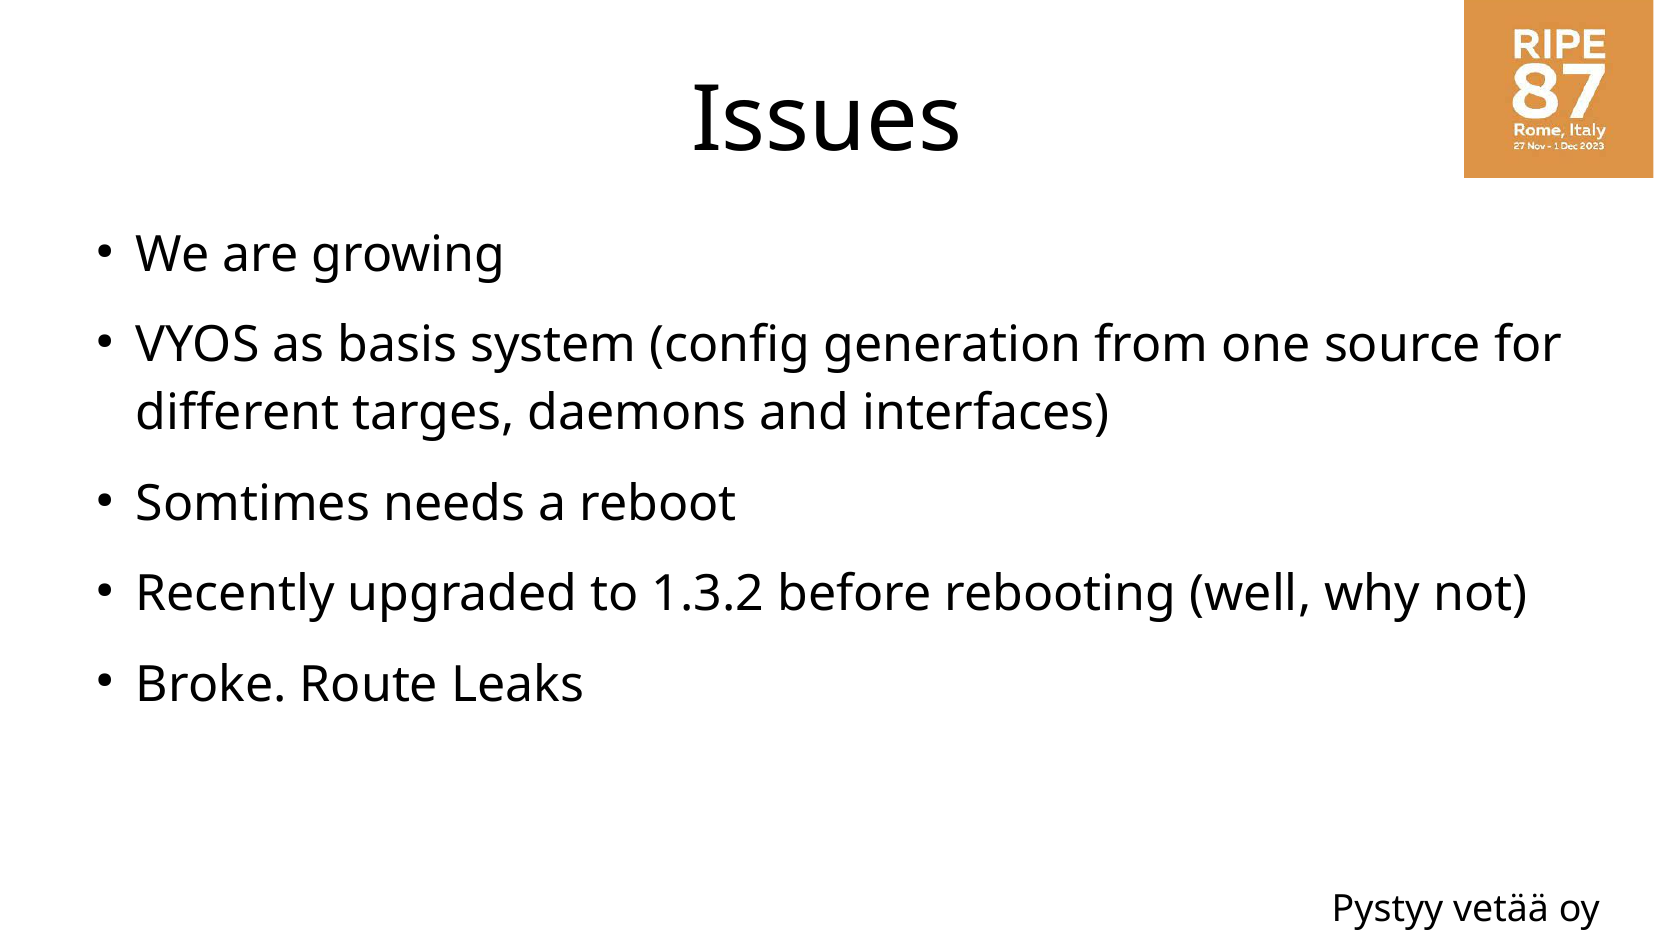

# Issues
We are growing
VYOS as basis system (config generation from one source for different targes, daemons and interfaces)
Somtimes needs a reboot
Recently upgraded to 1.3.2 before rebooting (well, why not)
Broke. Route Leaks
Pystyy vetää oy